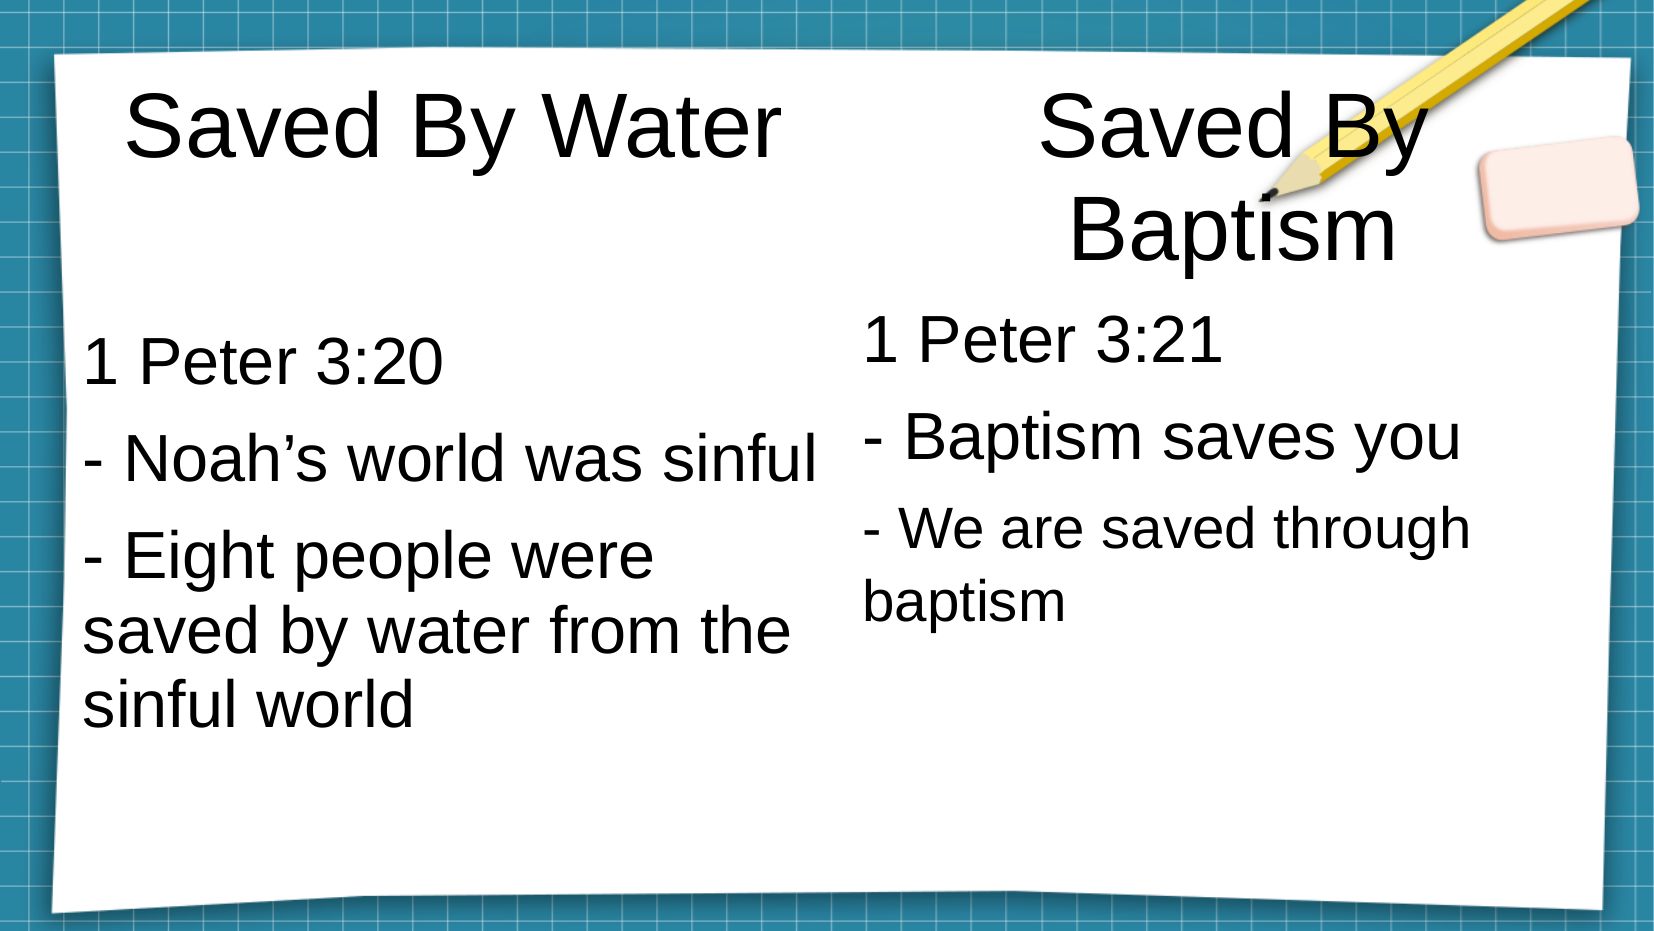

# Saved By Water
1 Peter 3:20
- Noah’s world was sinful
- Eight people were saved by water from the sinful world
Saved By Baptism
1 Peter 3:21
- Baptism saves you
- We are saved through baptism